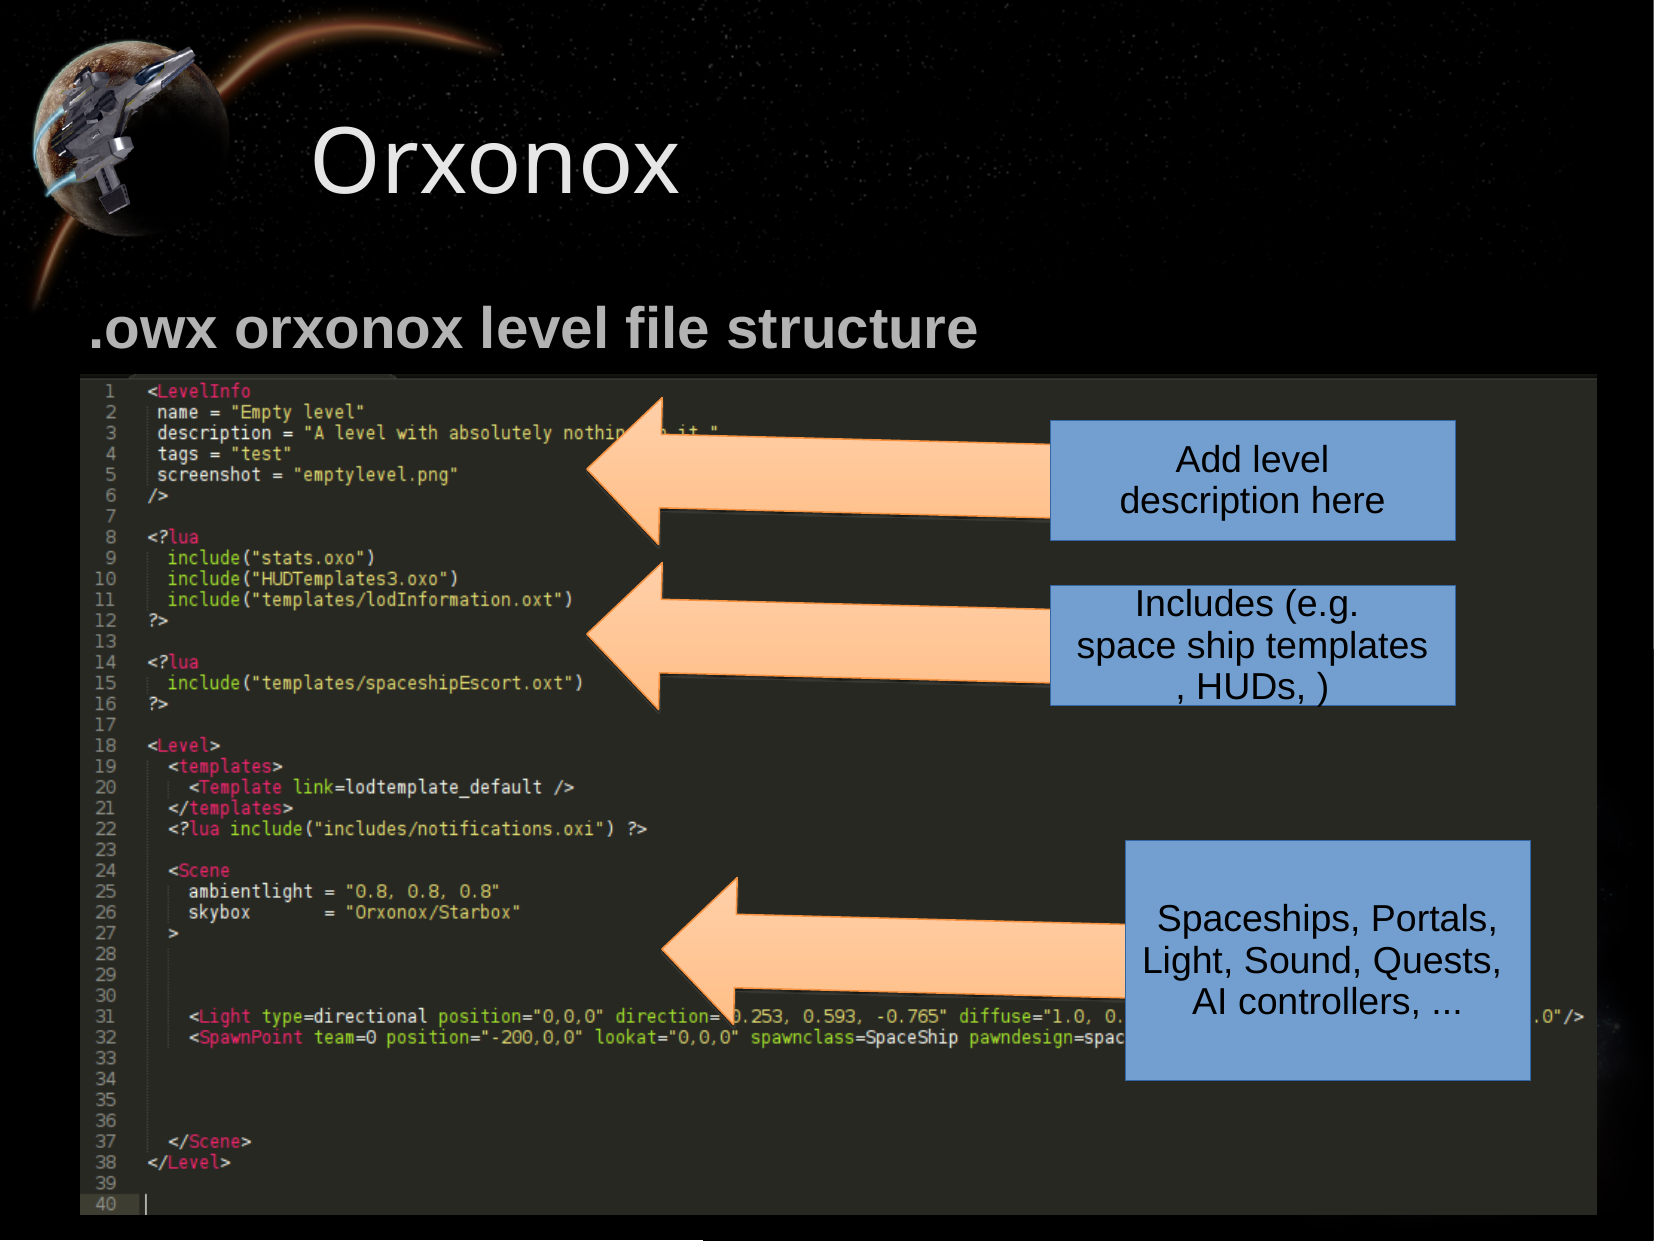

# .owx orxonox level file structure
Add level
description here
Includes (e.g.
space ship templates
, HUDs, )
Spaceships, Portals,
Light, Sound, Quests,
AI controllers, ...